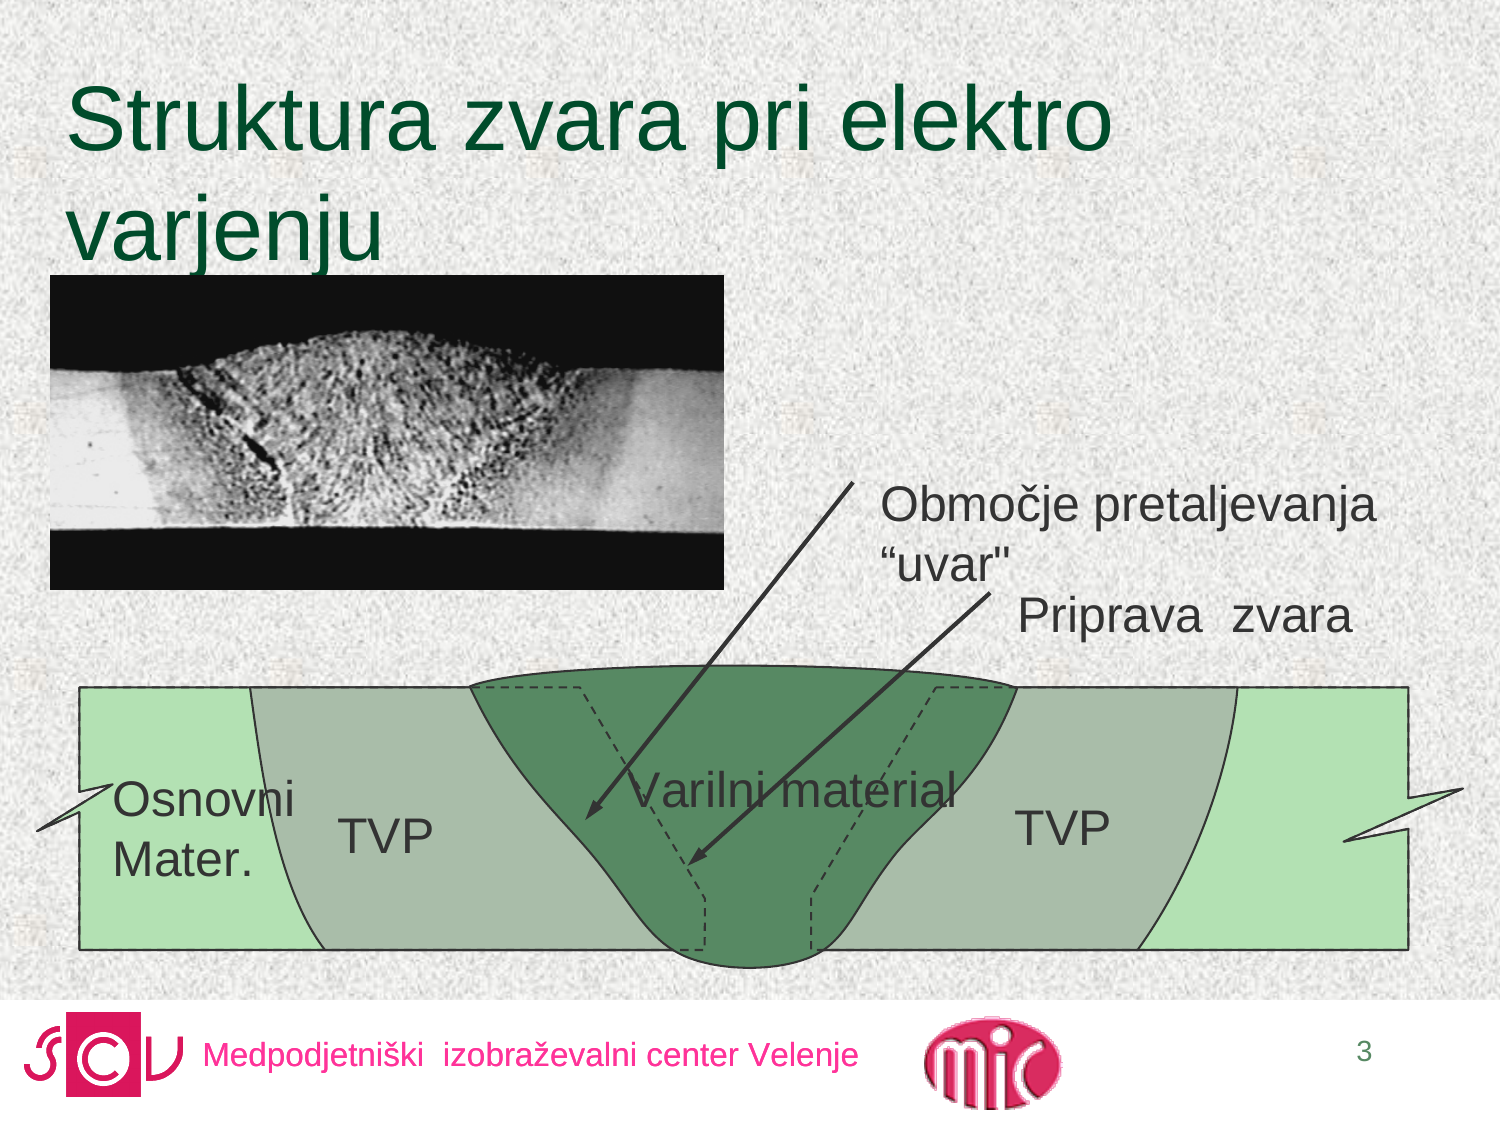

# Struktura zvara pri elektro varjenju
Območje pretaljevanja
“uvar"
Priprava zvara
Varilni material
TVP
TVP
Osnovni
Mater.
Medpodjetniški izobraževalni center Velenje
2